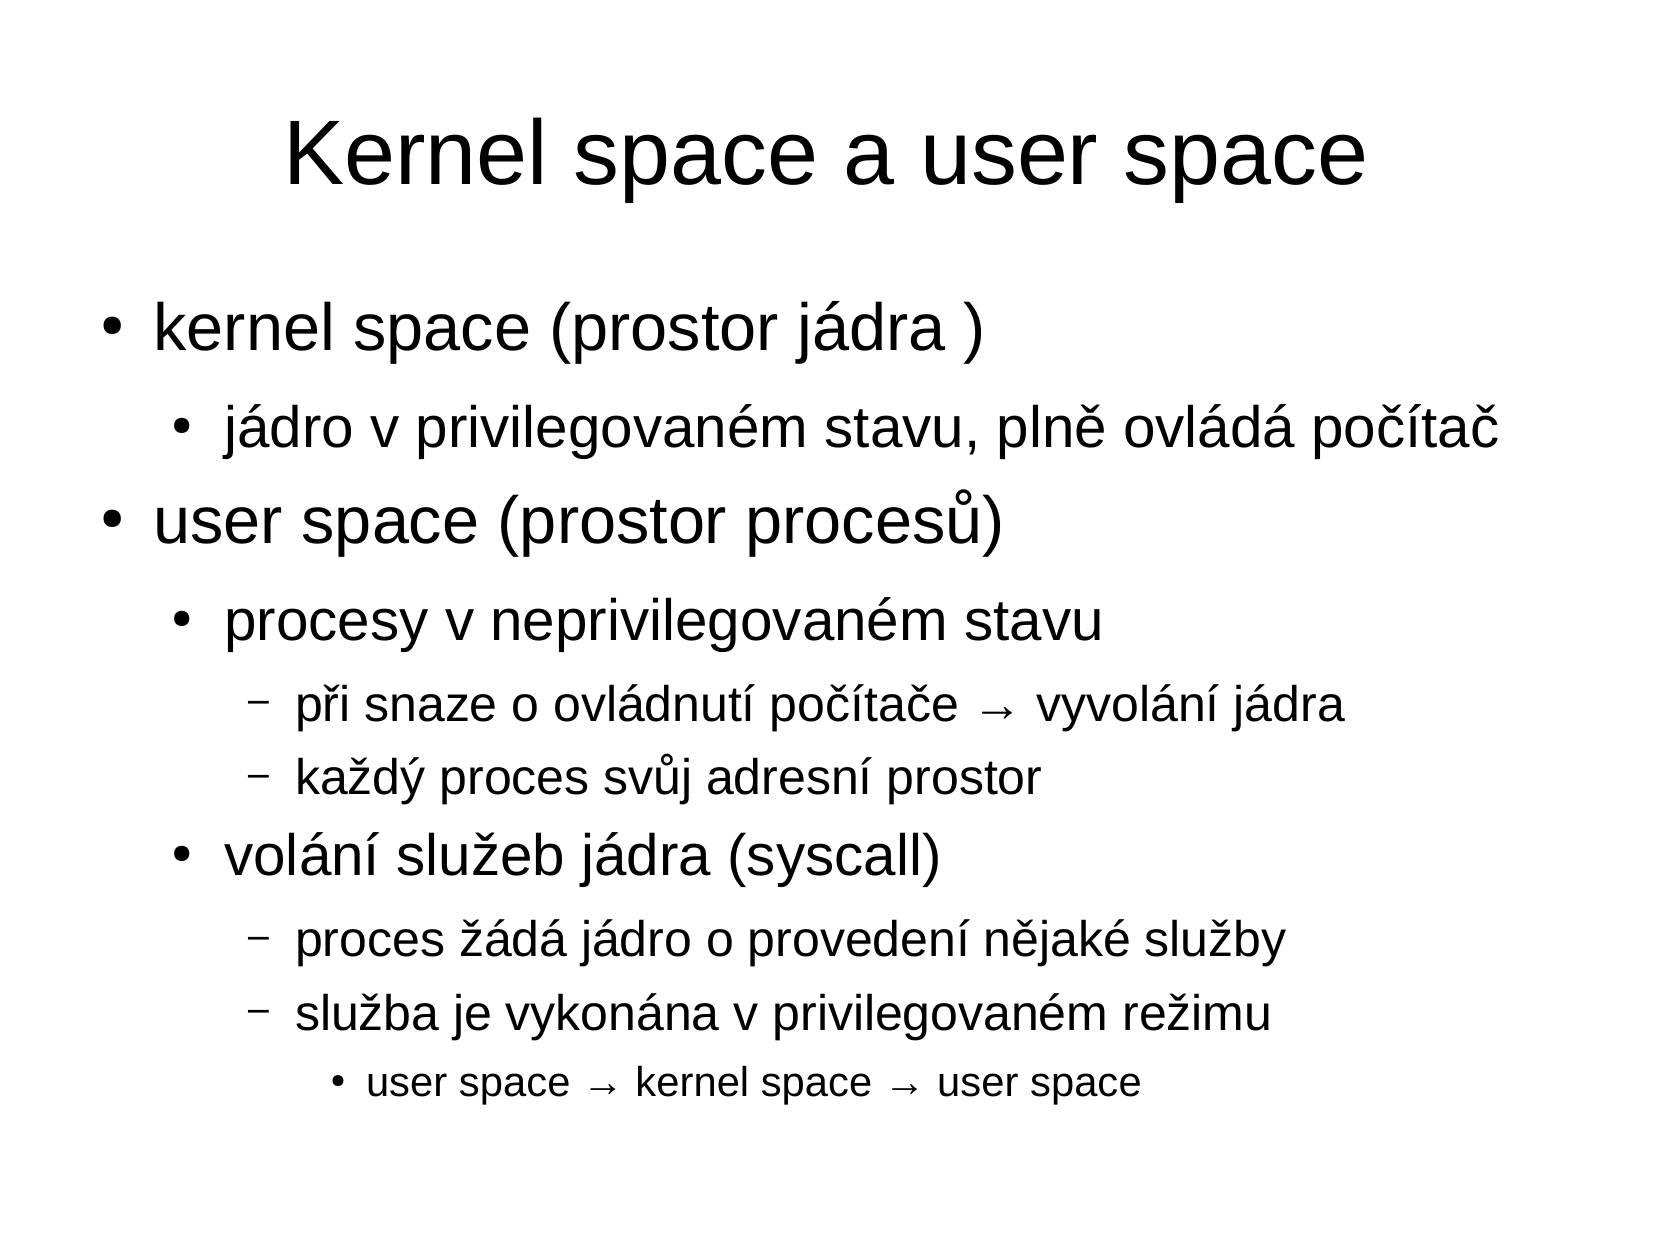

# Kernel space a user space
kernel space (prostor jádra )
jádro v privilegovaném stavu, plně ovládá počítač
user space (prostor procesů)
procesy v neprivilegovaném stavu
při snaze o ovládnutí počítače → vyvolání jádra
každý proces svůj adresní prostor
volání služeb jádra (syscall)
proces žádá jádro o provedení nějaké služby
služba je vykonána v privilegovaném režimu
user space → kernel space → user space